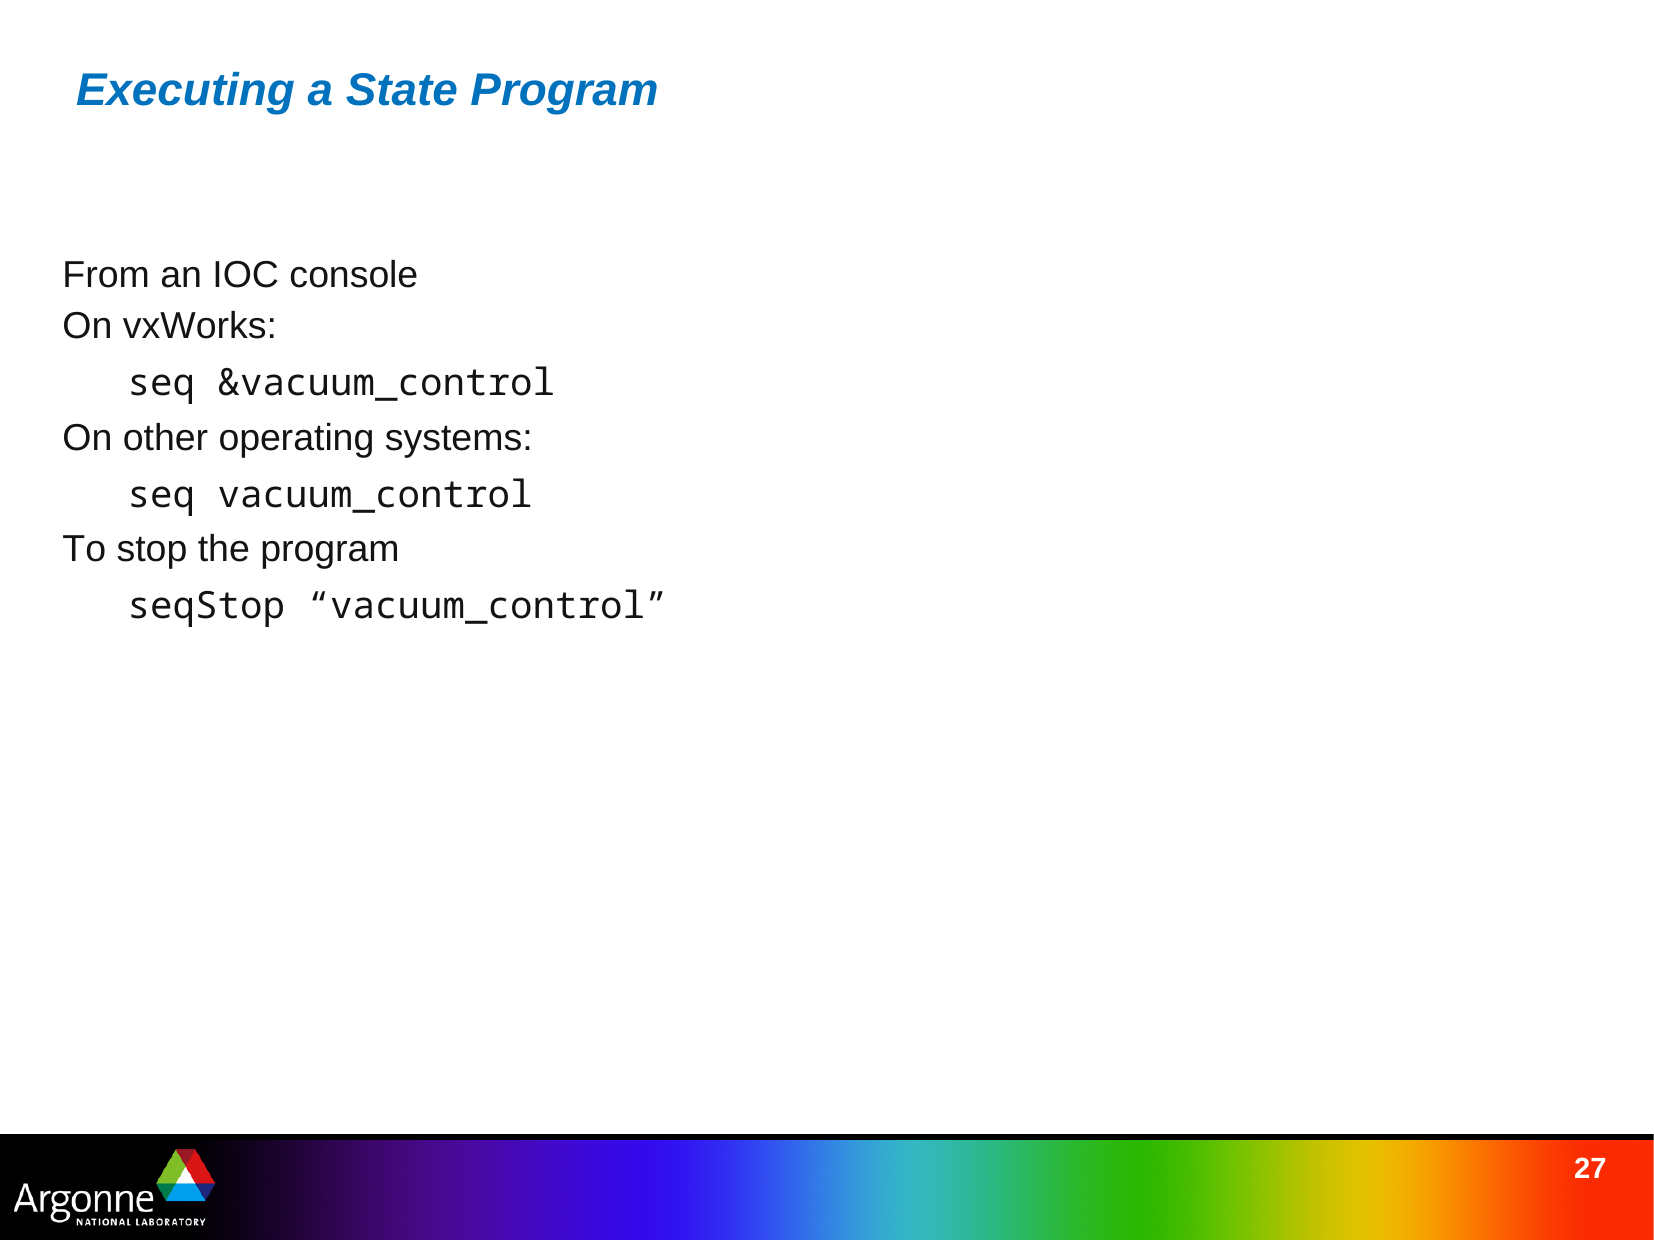

# Executing a State Program
From an IOC console
On vxWorks:
seq &vacuum_control
On other operating systems:
seq vacuum_control
To stop the program
seqStop “vacuum_control”
27